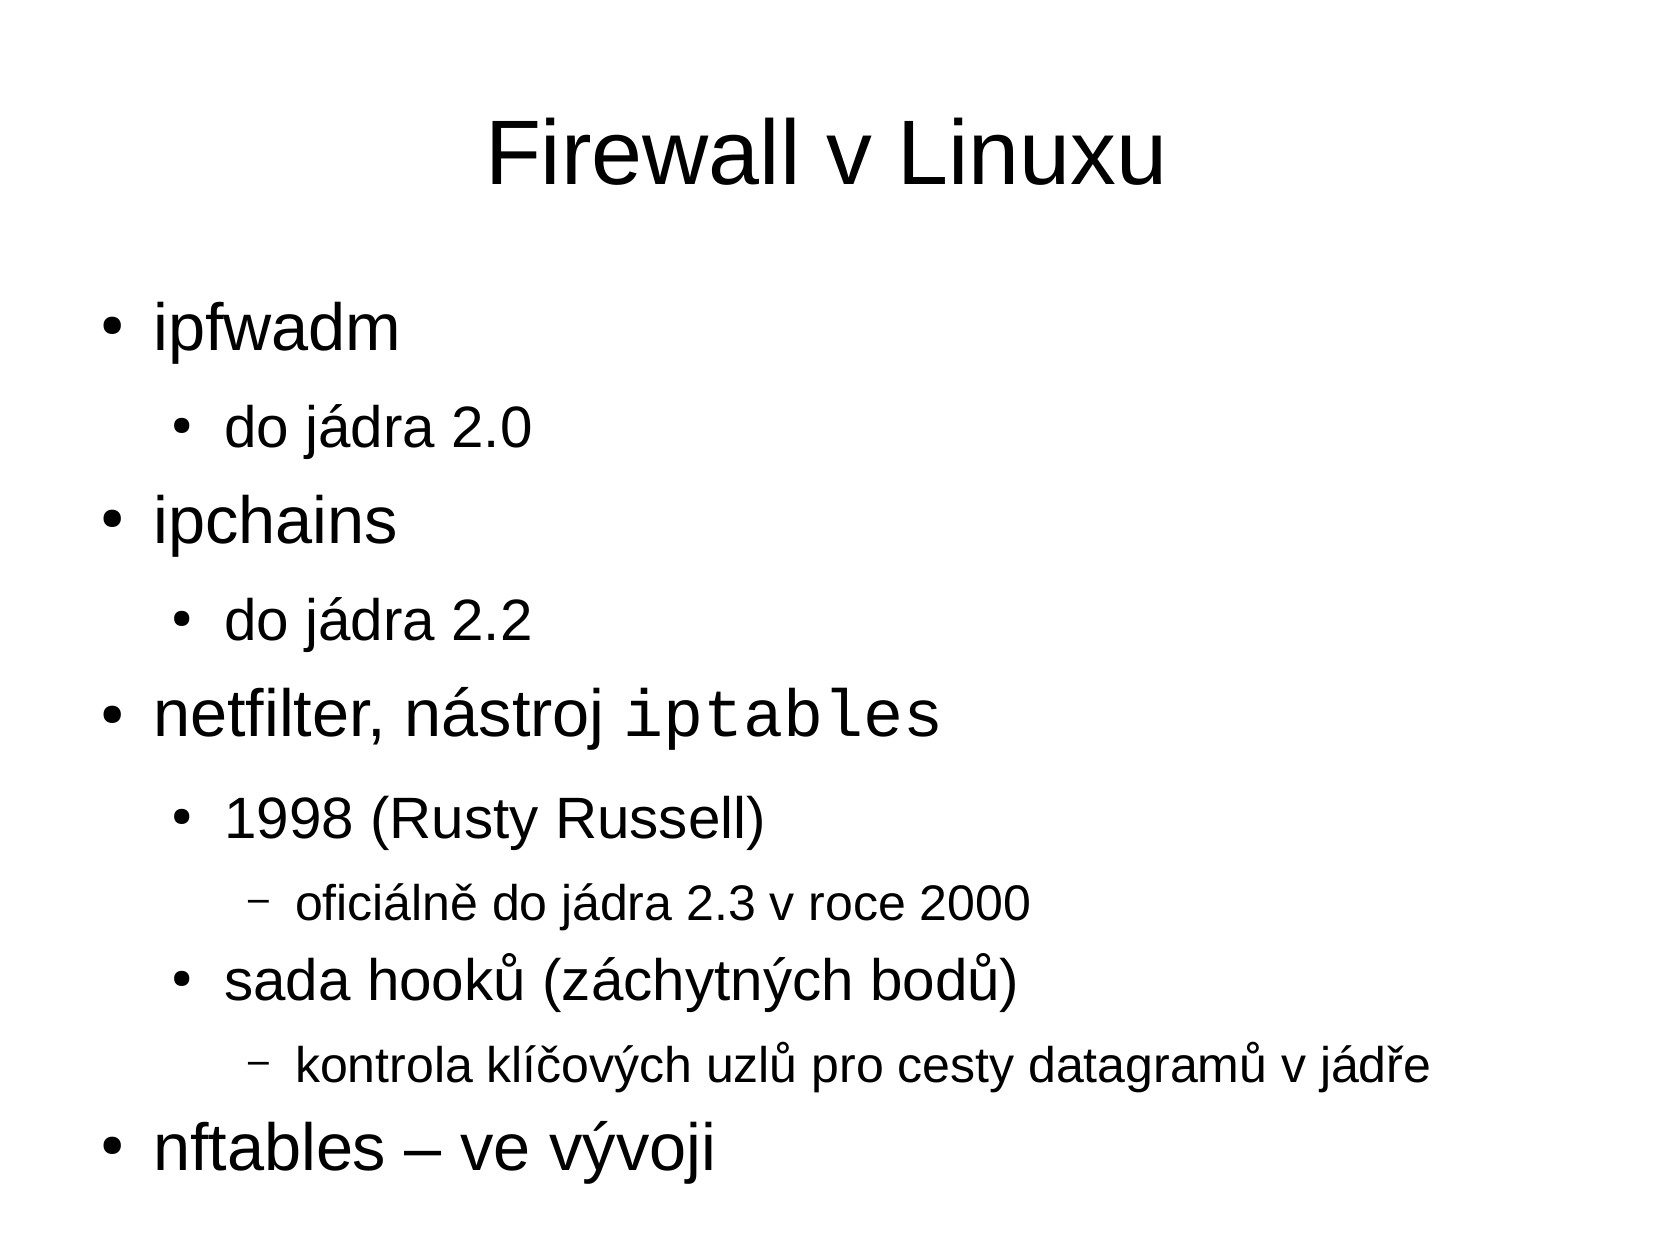

# Firewall v Linuxu
ipfwadm
do jádra 2.0
ipchains
do jádra 2.2
netfilter, nástroj iptables
1998 (Rusty Russell)
oficiálně do jádra 2.3 v roce 2000
sada hooků (záchytných bodů)
kontrola klíčových uzlů pro cesty datagramů v jádře
nftables – ve vývoji